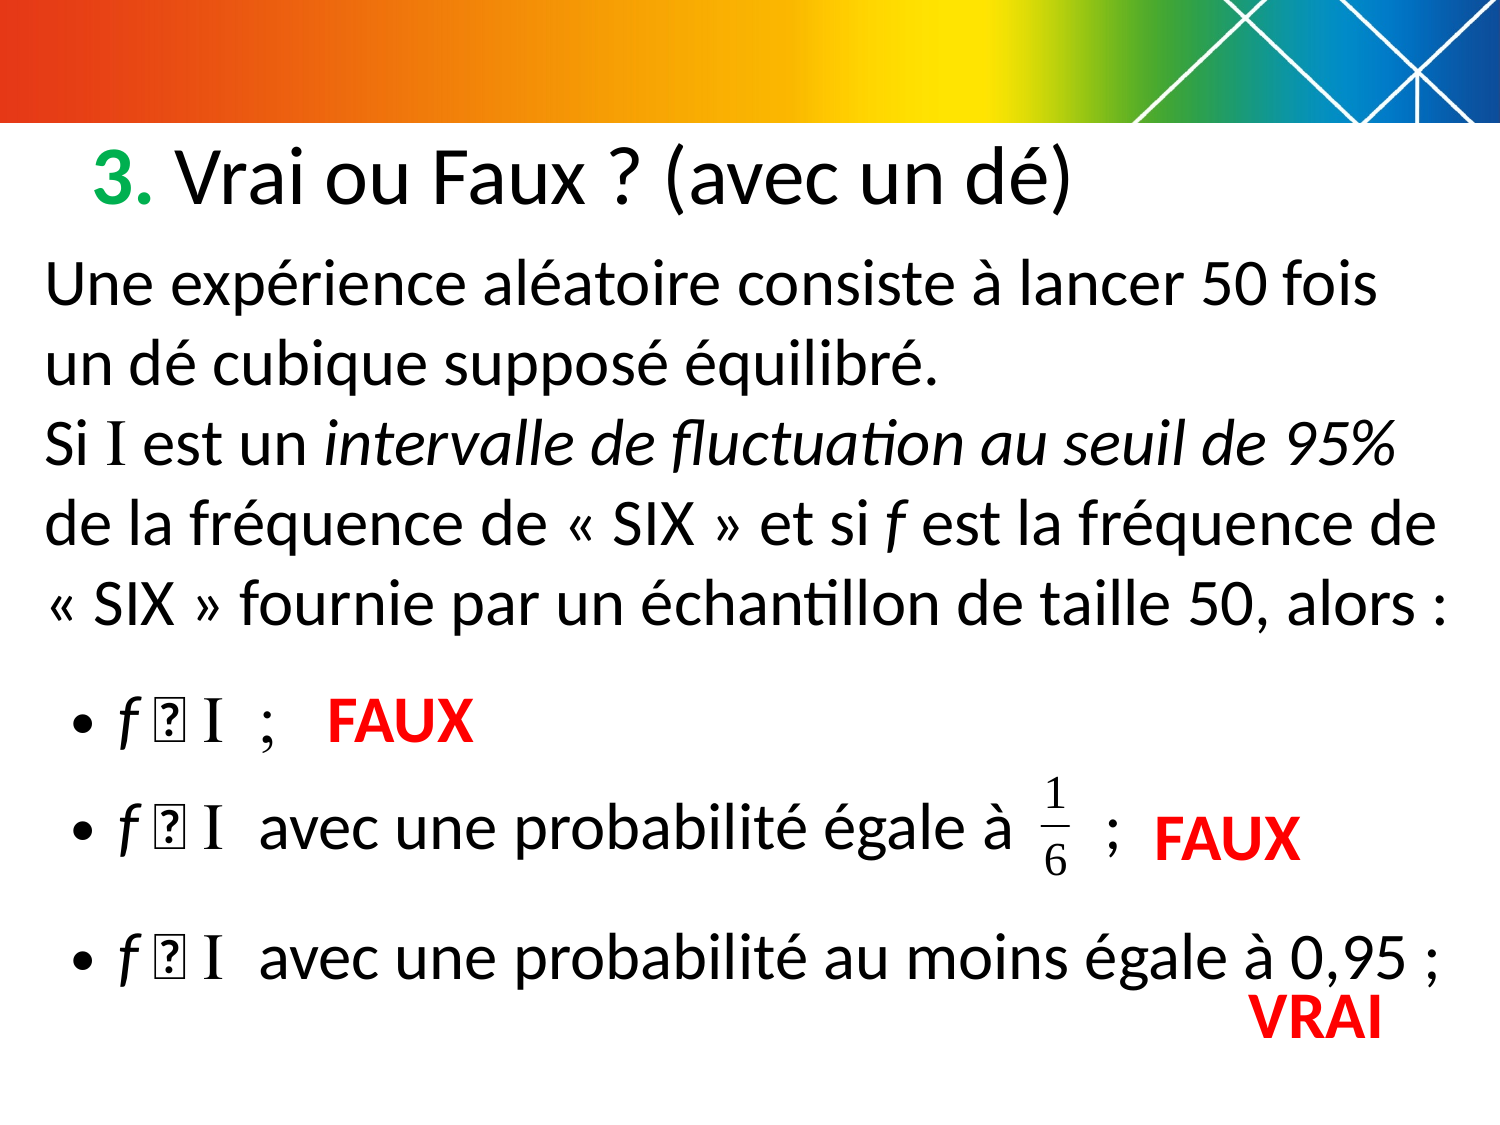

# 3. Vrai ou Faux ? (avec un dé)
Une expérience aléatoire consiste à lancer 50 fois un dé cubique supposé équilibré.
Si I est un intervalle de fluctuation au seuil de 95% de la fréquence de « SIX » et si f est la fréquence de « SIX » fournie par un échantillon de taille 50, alors :
• f  I ;
FAUX
• f  I avec une probabilité égale à ;
FAUX
• f  I avec une probabilité au moins égale à 0,95 ;
VRAI